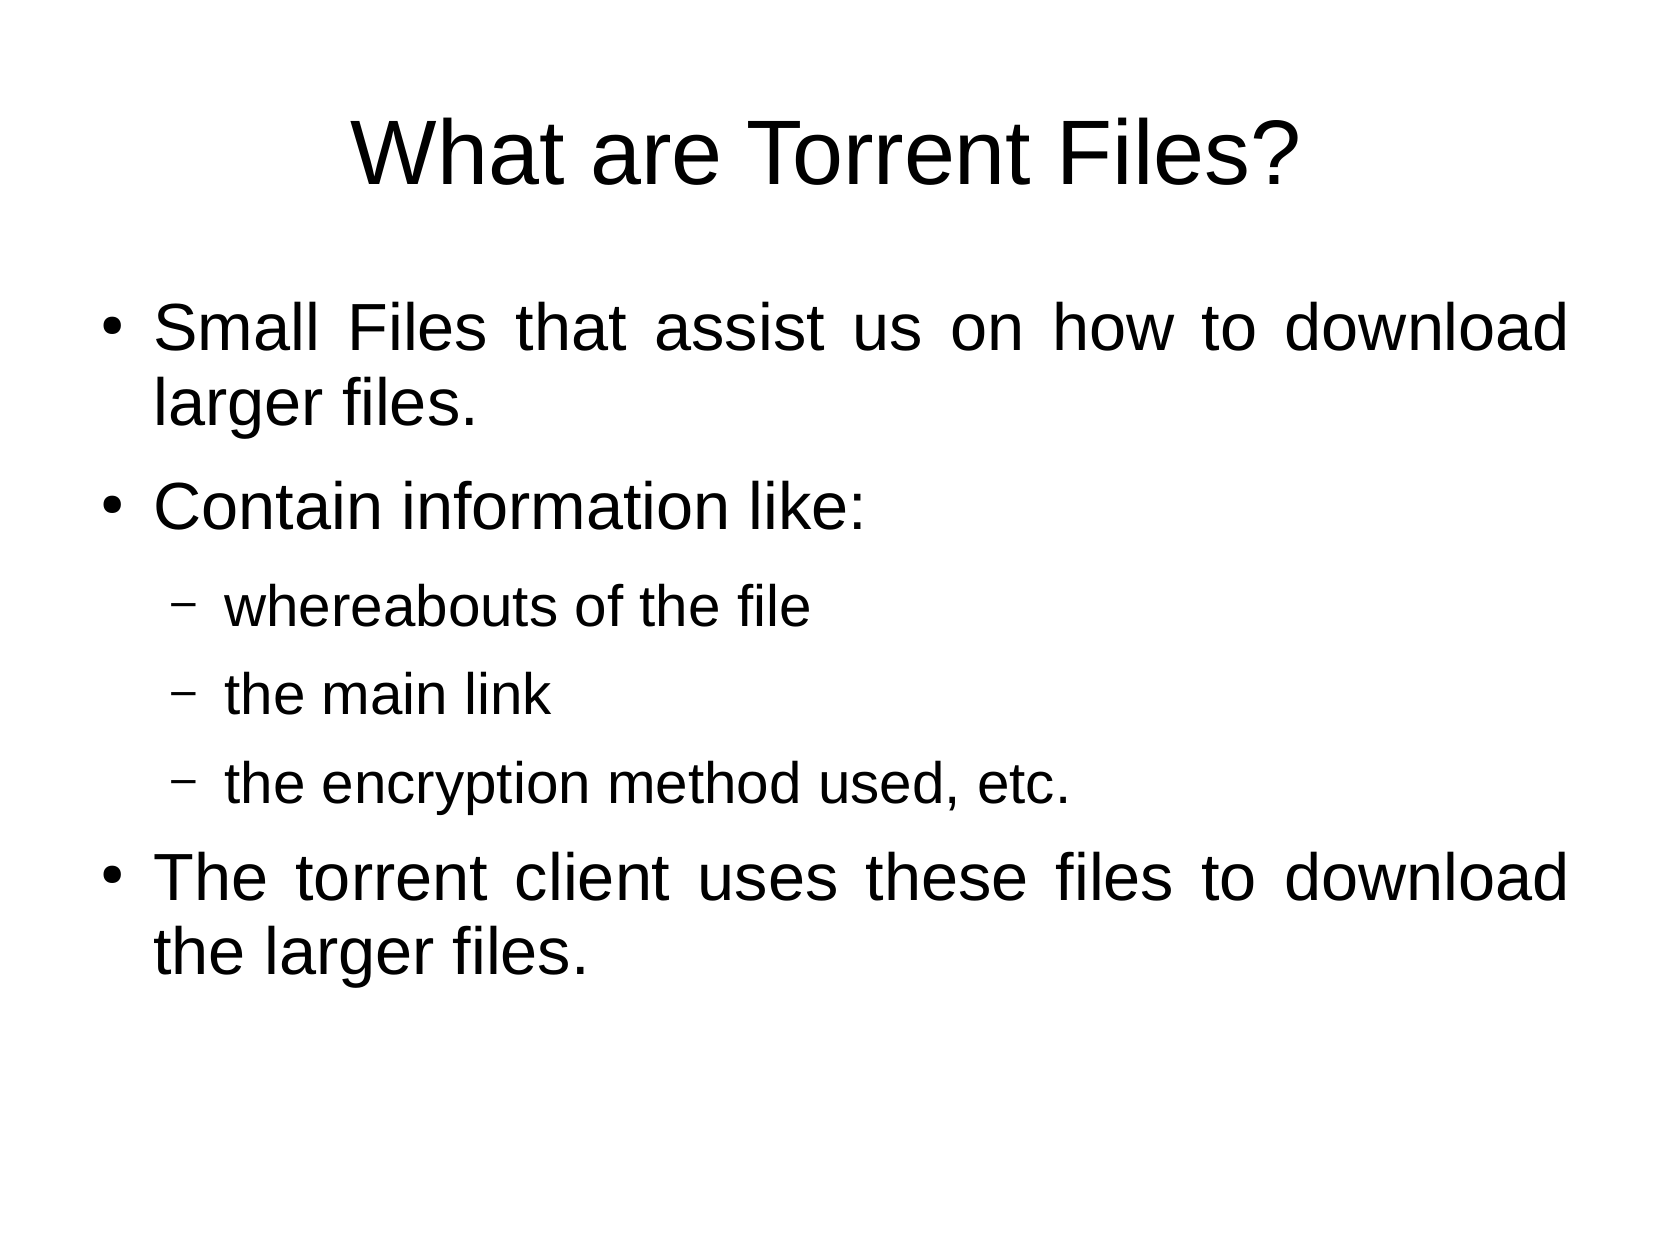

# What are Torrent Files?
Small Files that assist us on how to download larger files.
Contain information like:
whereabouts of the file
the main link
the encryption method used, etc.
The torrent client uses these files to download the larger files.